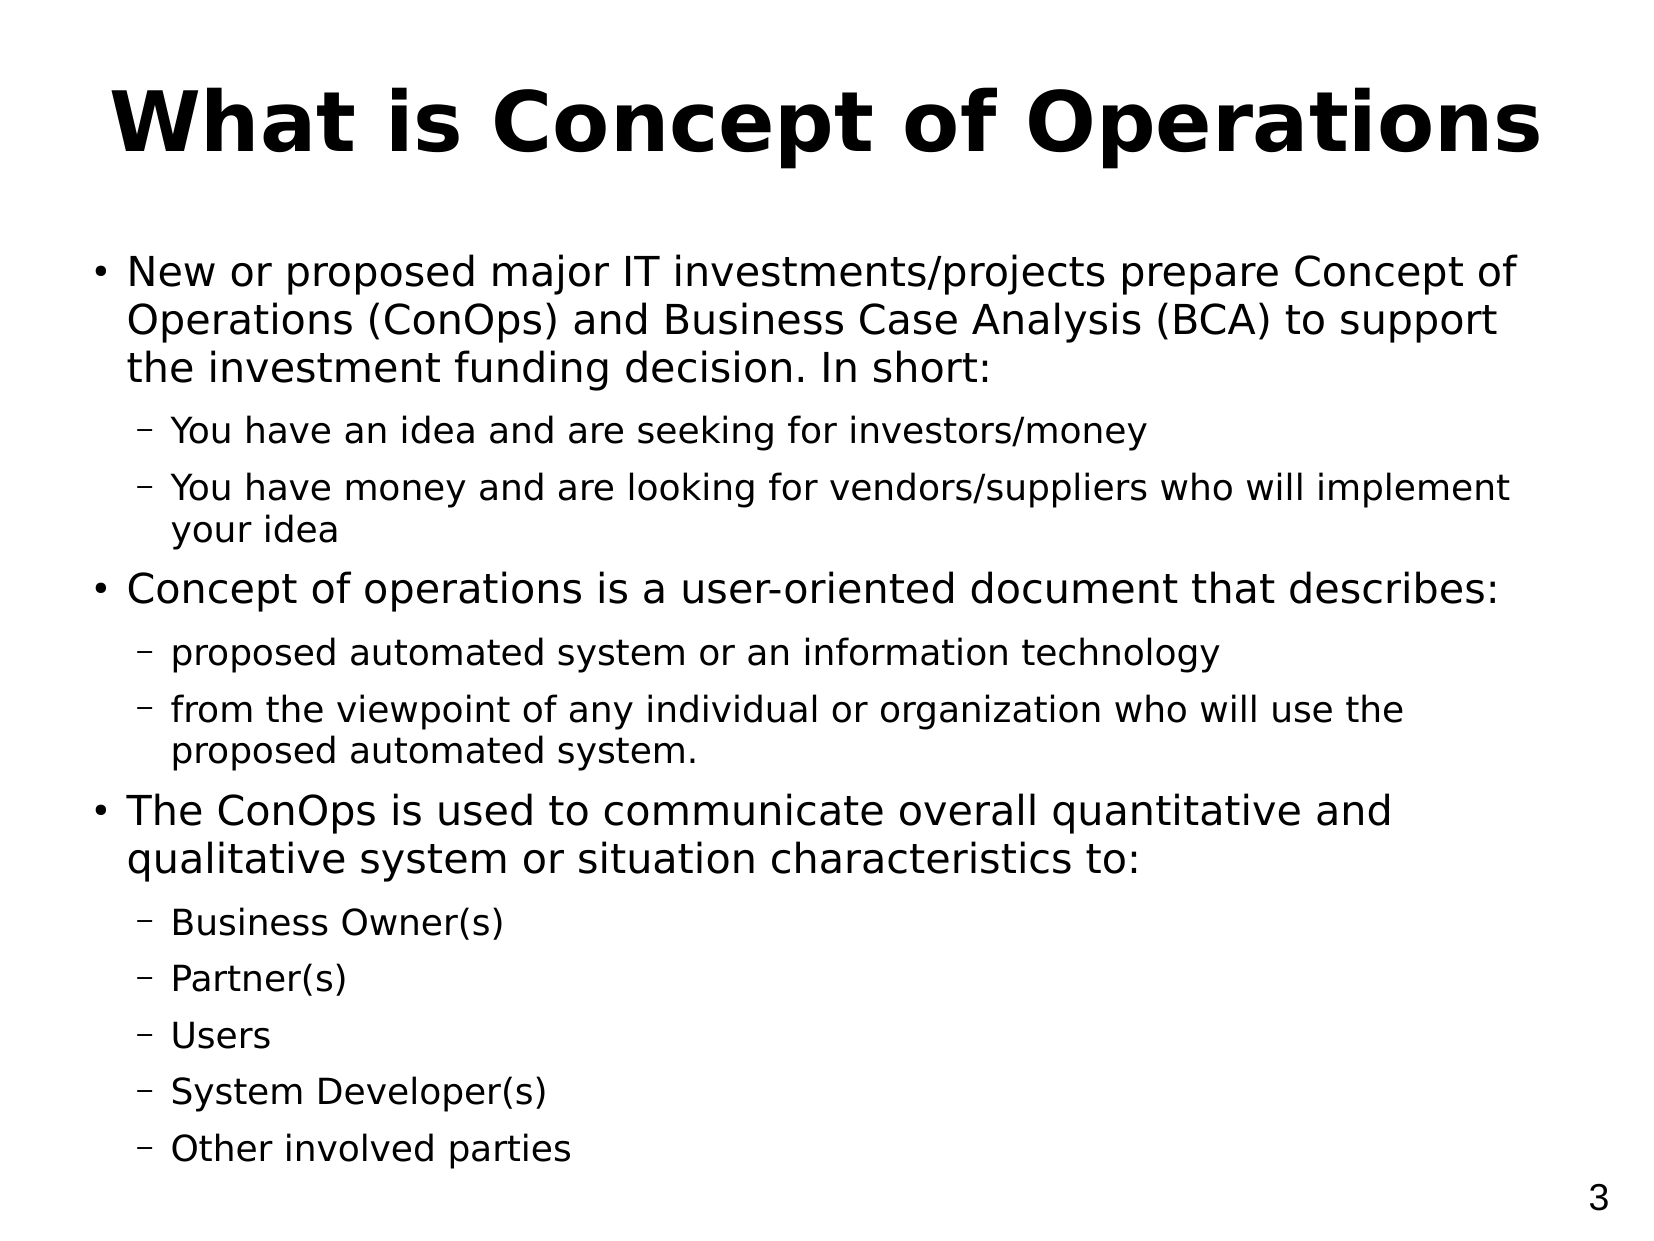

# What is Concept of Operations
New or proposed major IT investments/projects prepare Concept of Operations (ConOps) and Business Case Analysis (BCA) to support the investment funding decision. In short:
You have an idea and are seeking for investors/money
You have money and are looking for vendors/suppliers who will implement your idea
Concept of operations is a user-oriented document that describes:
proposed automated system or an information technology
from the viewpoint of any individual or organization who will use the proposed automated system.
The ConOps is used to communicate overall quantitative and qualitative system or situation characteristics to:
Business Owner(s)
Partner(s)
Users
System Developer(s)
Other involved parties